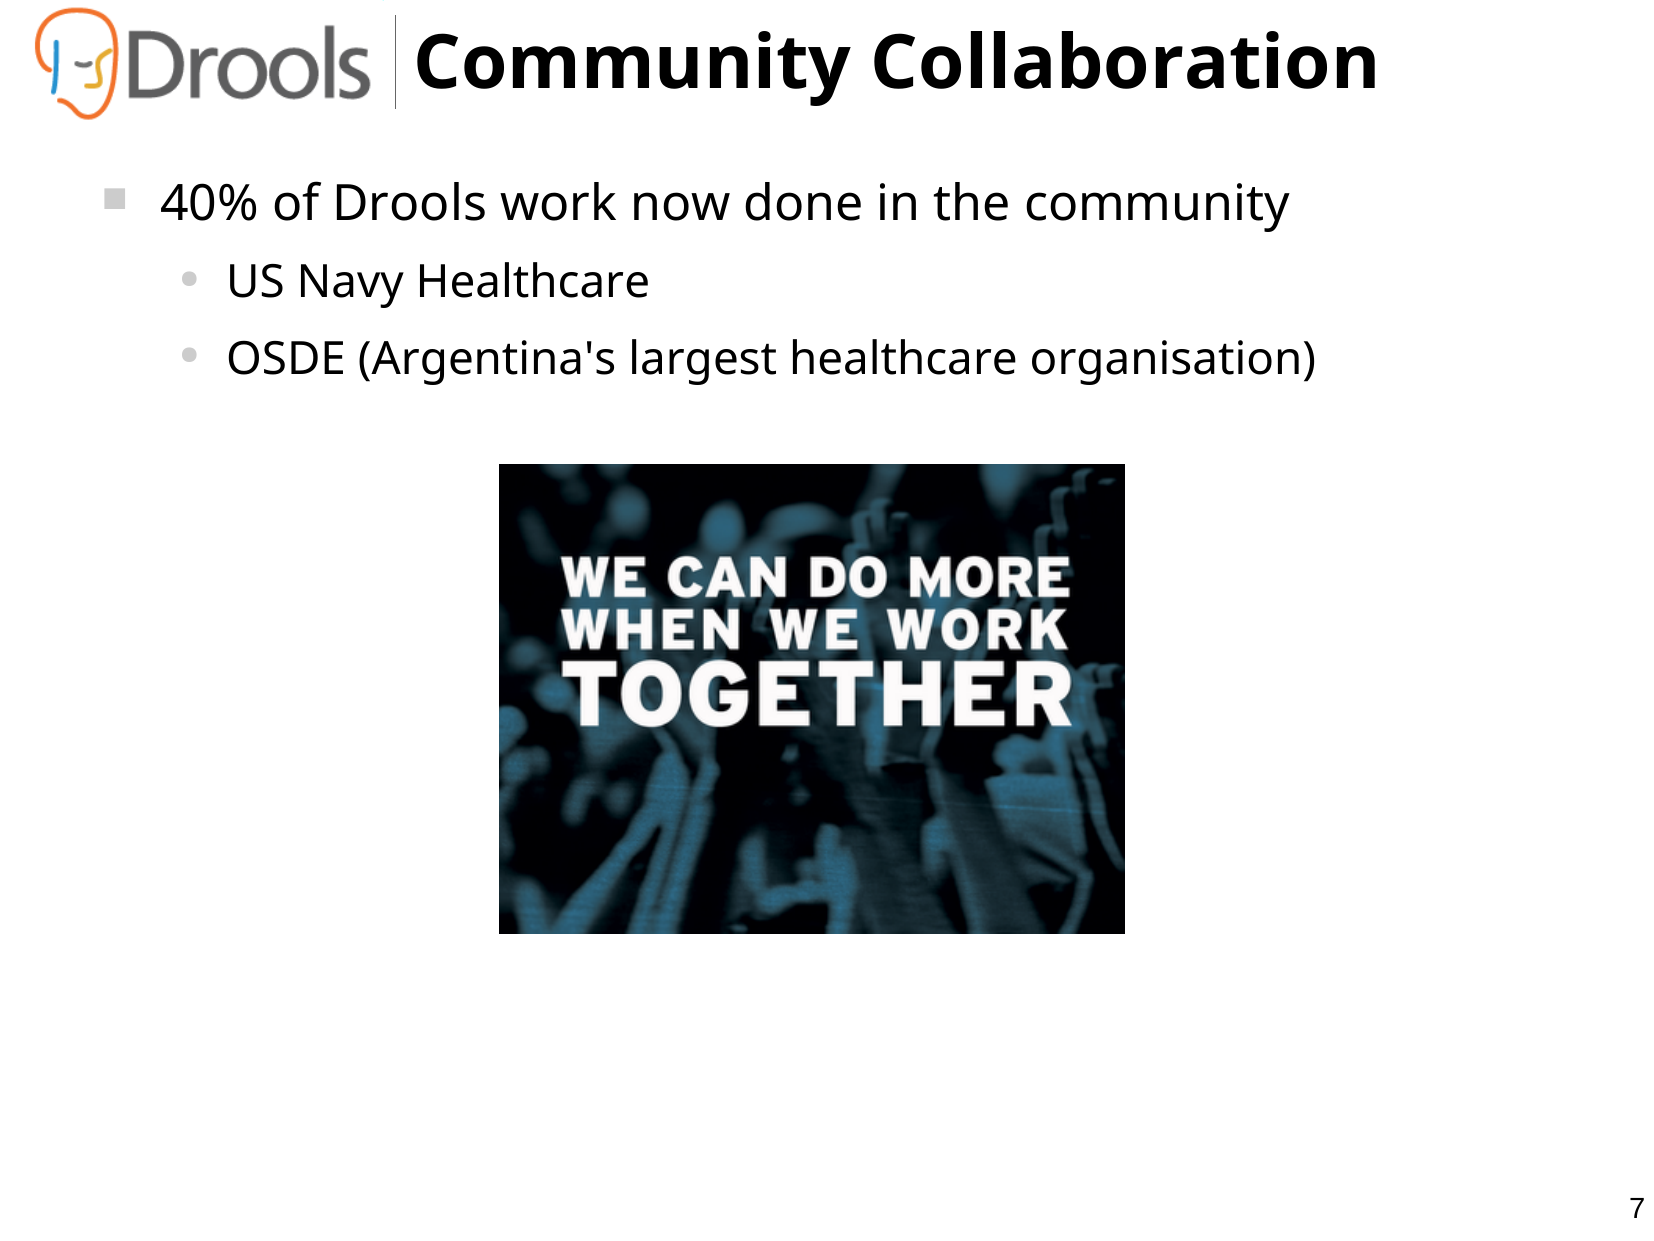

# Community Collaboration
40% of Drools work now done in the community
US Navy Healthcare
OSDE (Argentina's largest healthcare organisation)